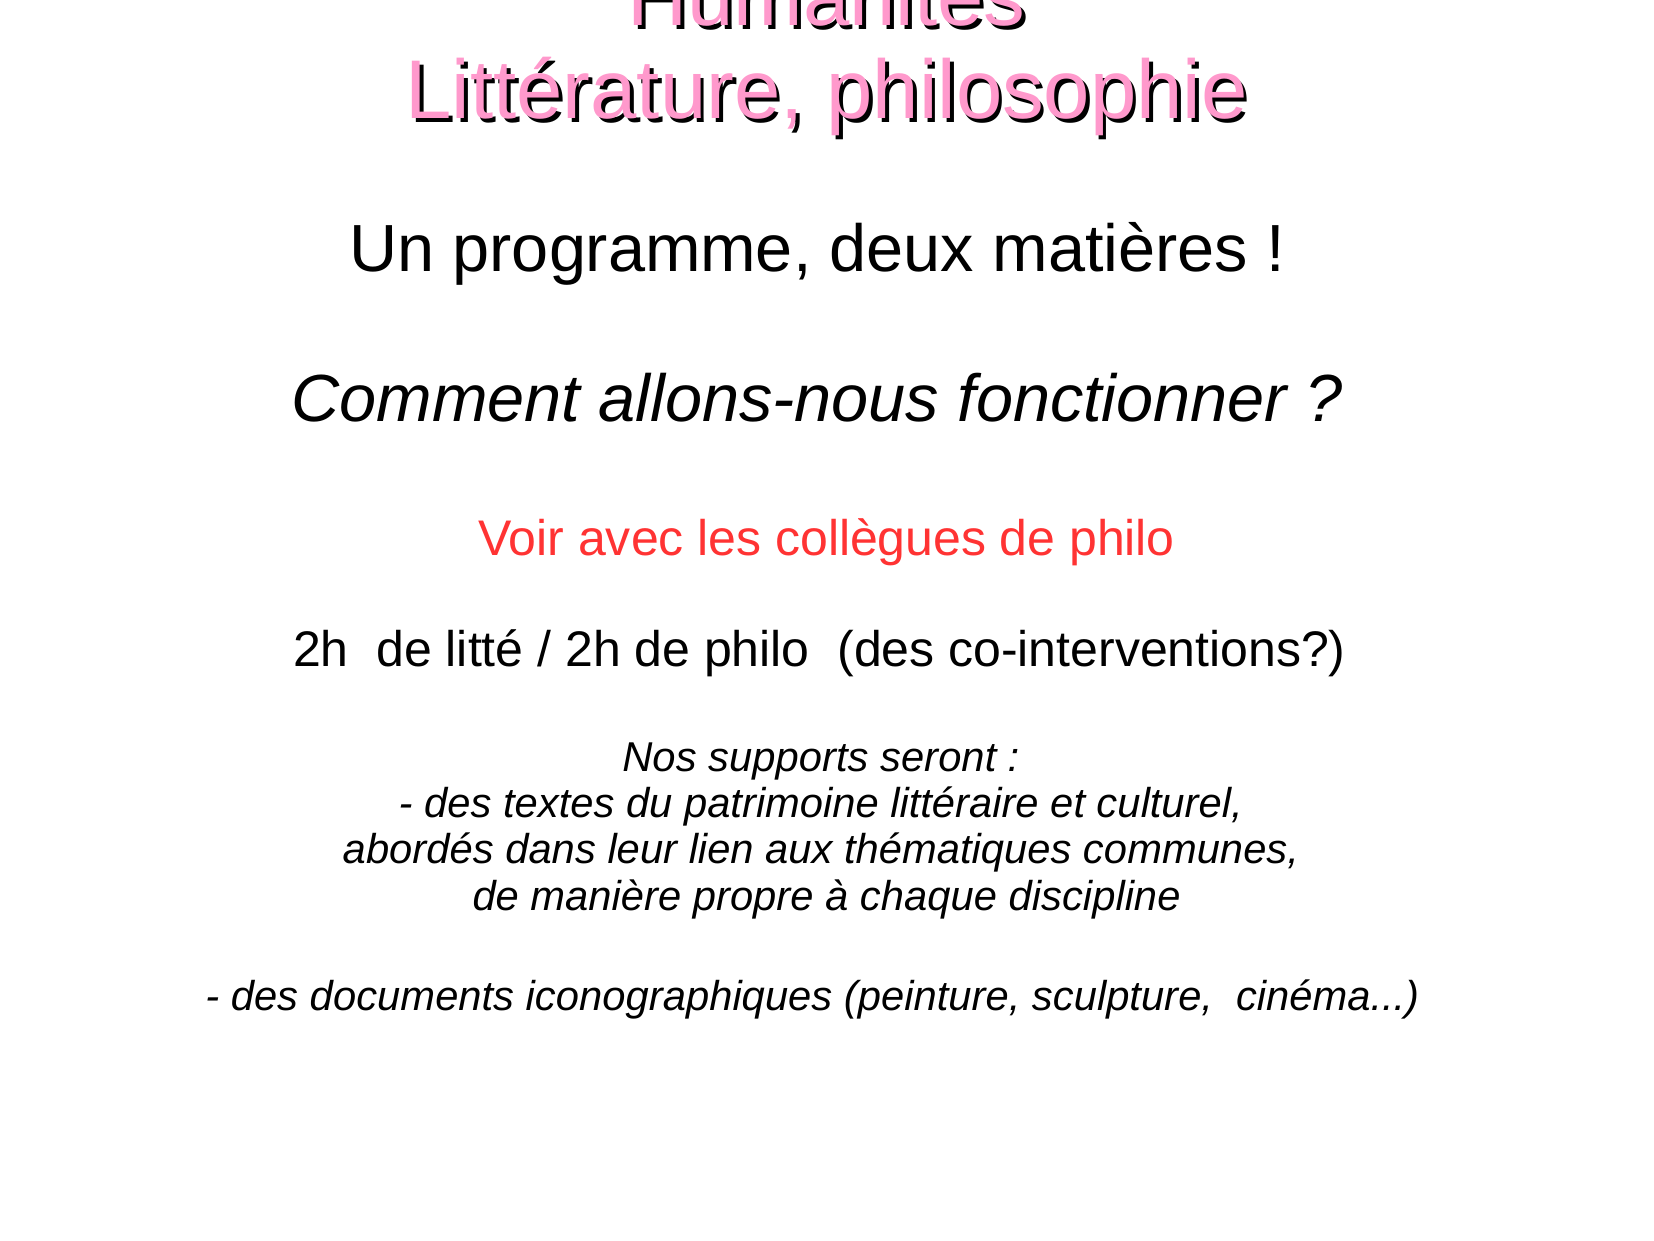

# Humanités
Littérature, philosophie
Un programme, deux matières !
Comment allons-nous fonctionner ?
Voir avec les collègues de philo
2h de litté / 2h de philo (des co-interventions?)
Nos supports seront :
- des textes du patrimoine littéraire et culturel,
abordés dans leur lien aux thématiques communes,
de manière propre à chaque discipline
- des documents iconographiques (peinture, sculpture, cinéma...)